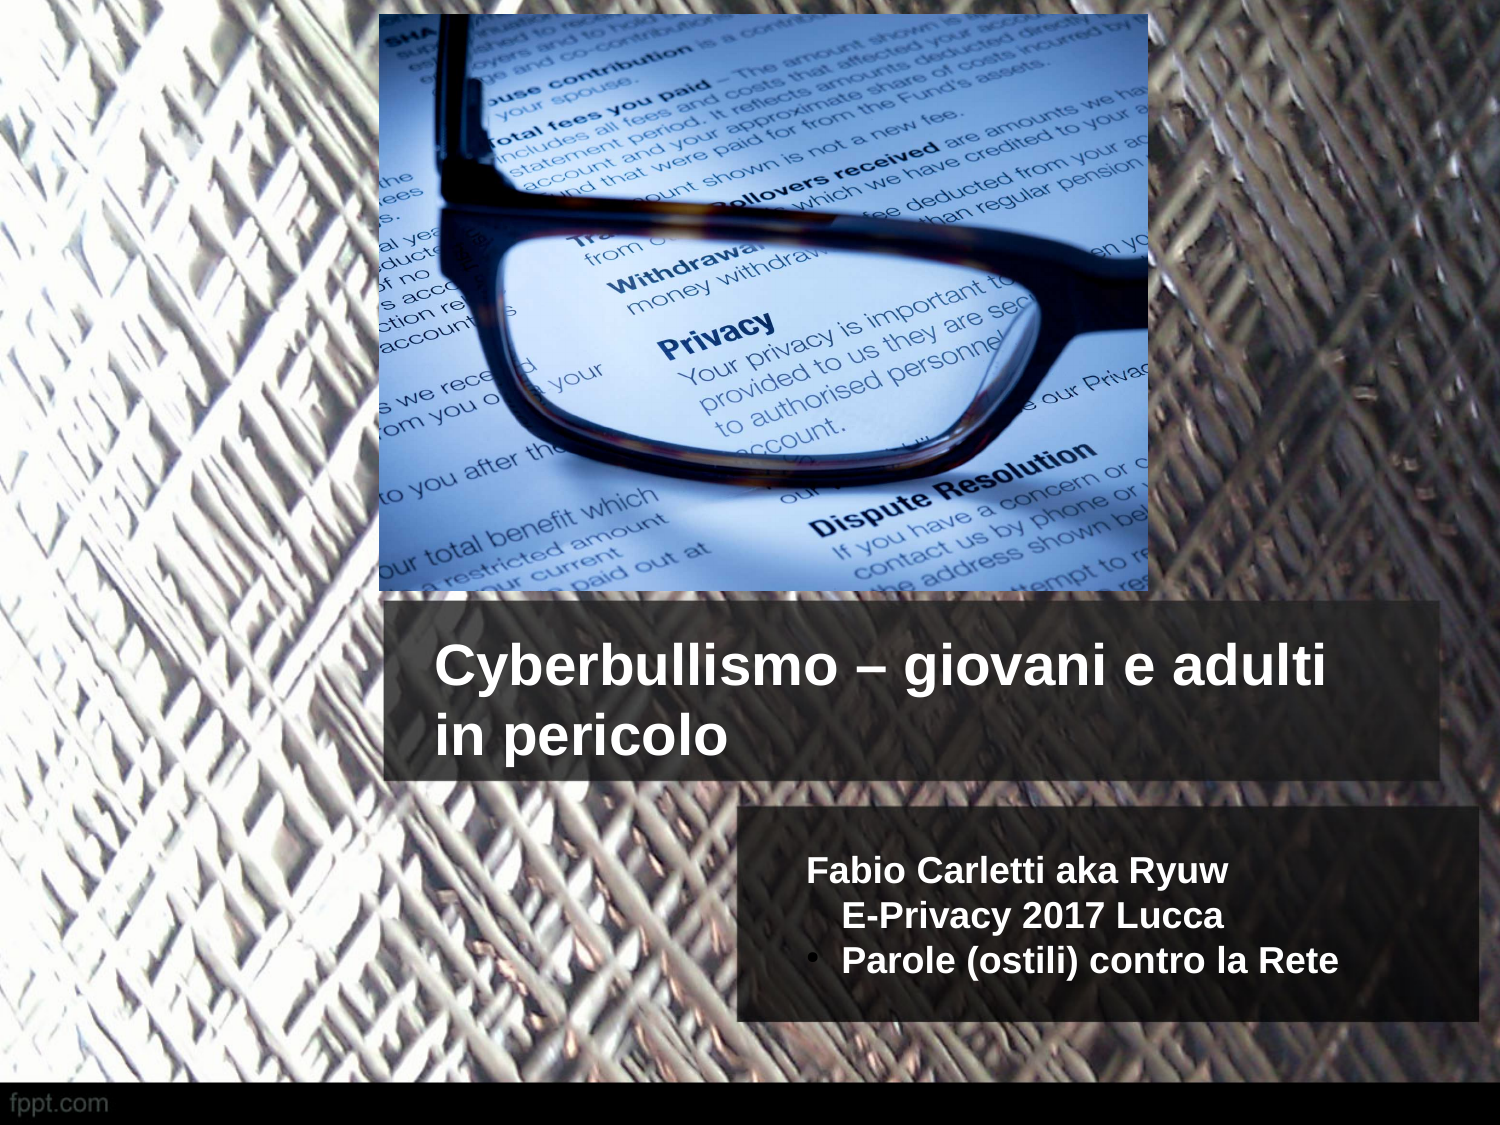

# Cyberbullismo – giovani e adulti in pericolo
Fabio Carletti aka Ryuw
E-Privacy 2017 Lucca
Parole (ostili) contro la Rete